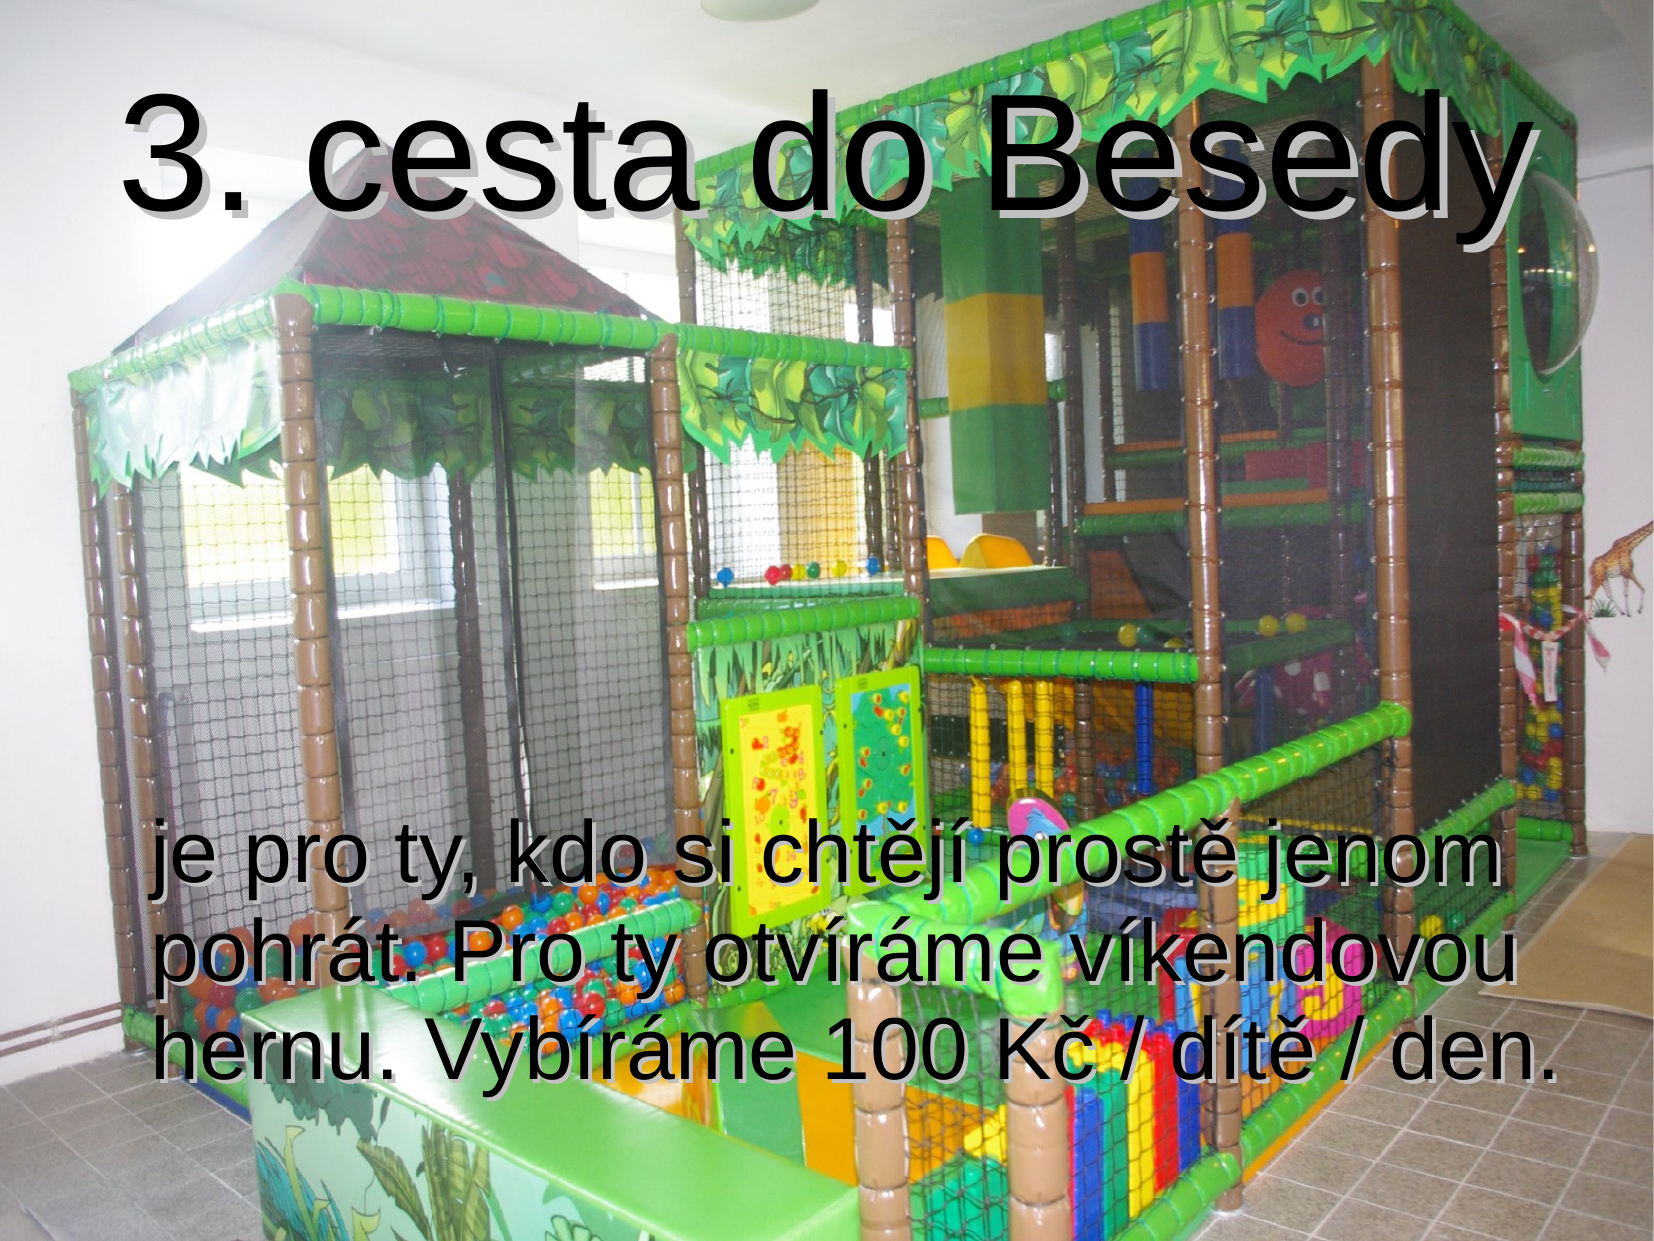

# 3. cesta do Besedy
je pro ty, kdo si chtějí prostě jenom pohrát. Pro ty otvíráme víkendovou hernu. Vybíráme 100 Kč / dítě / den.